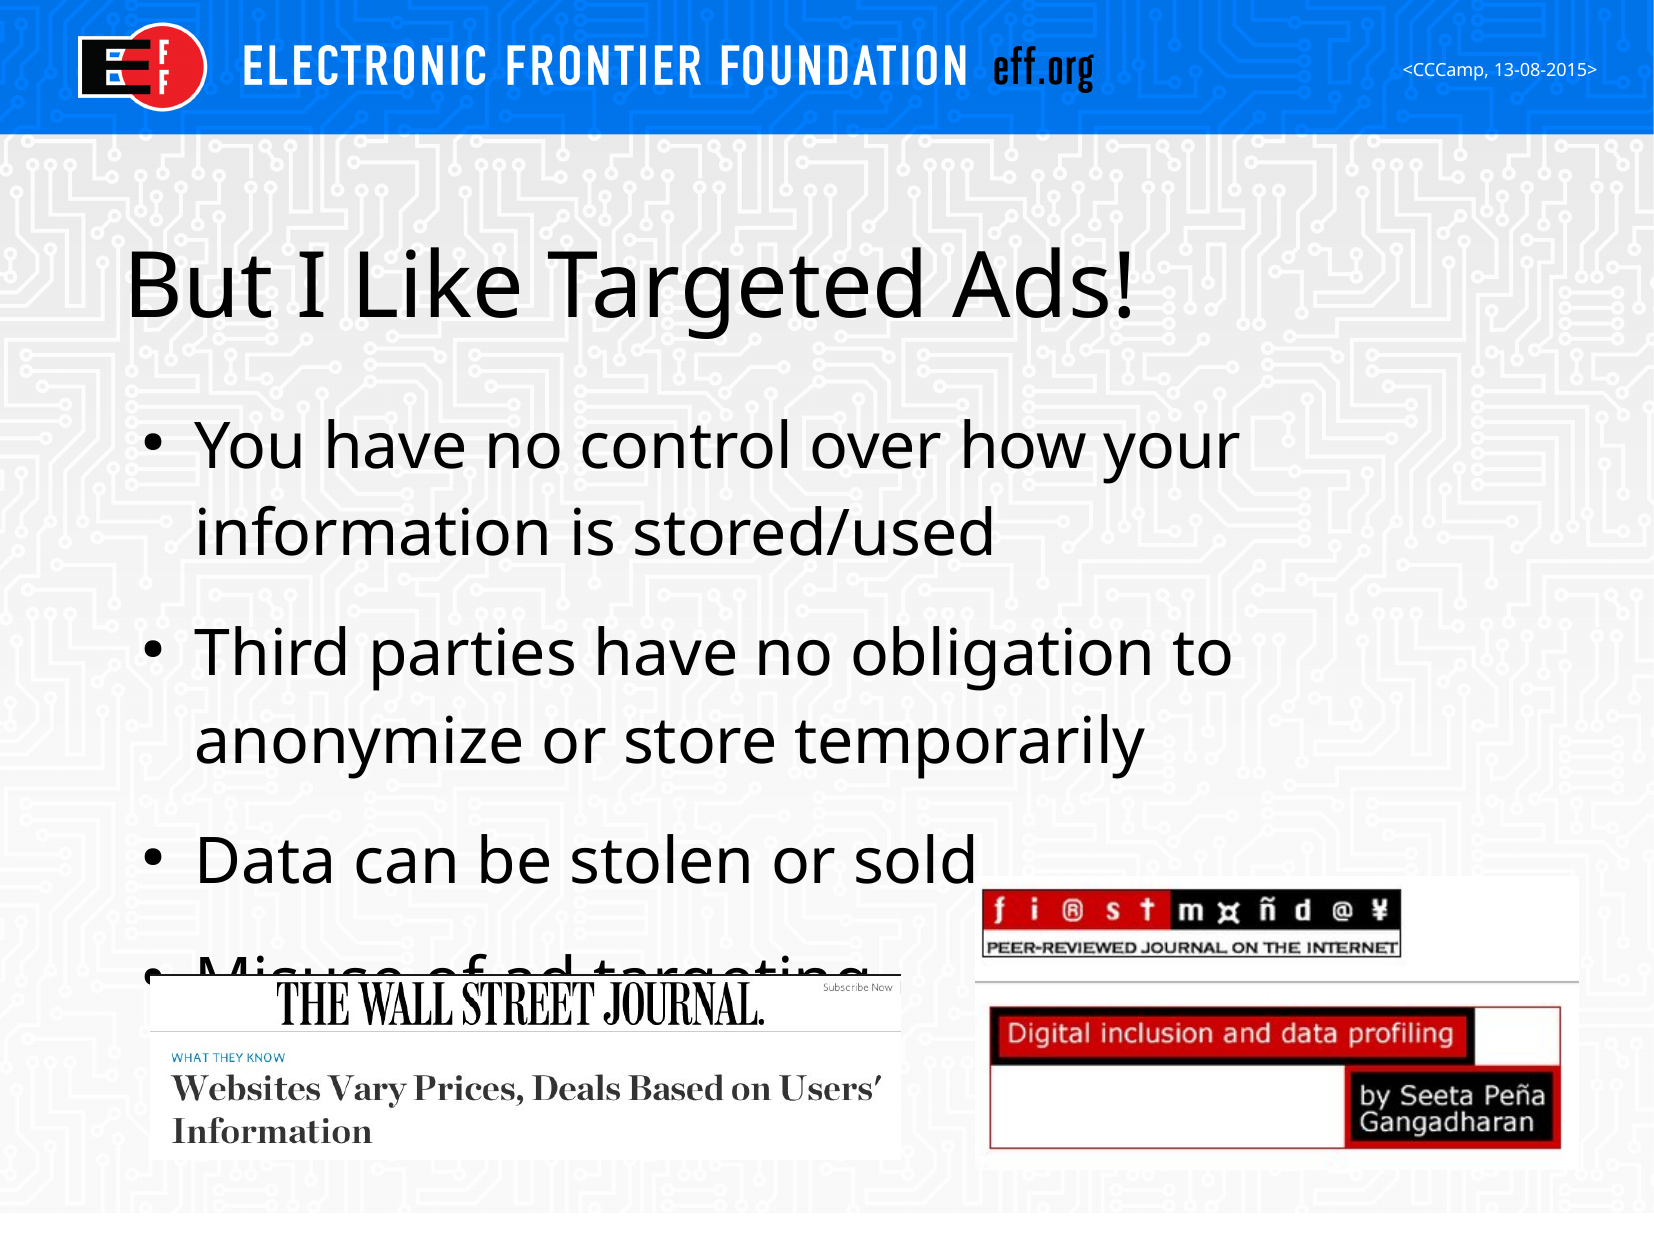

# But I Like Targeted Ads!
You have no control over how your information is stored/used
Third parties have no obligation to anonymize or store temporarily
Data can be stolen or sold
Misuse of ad targeting